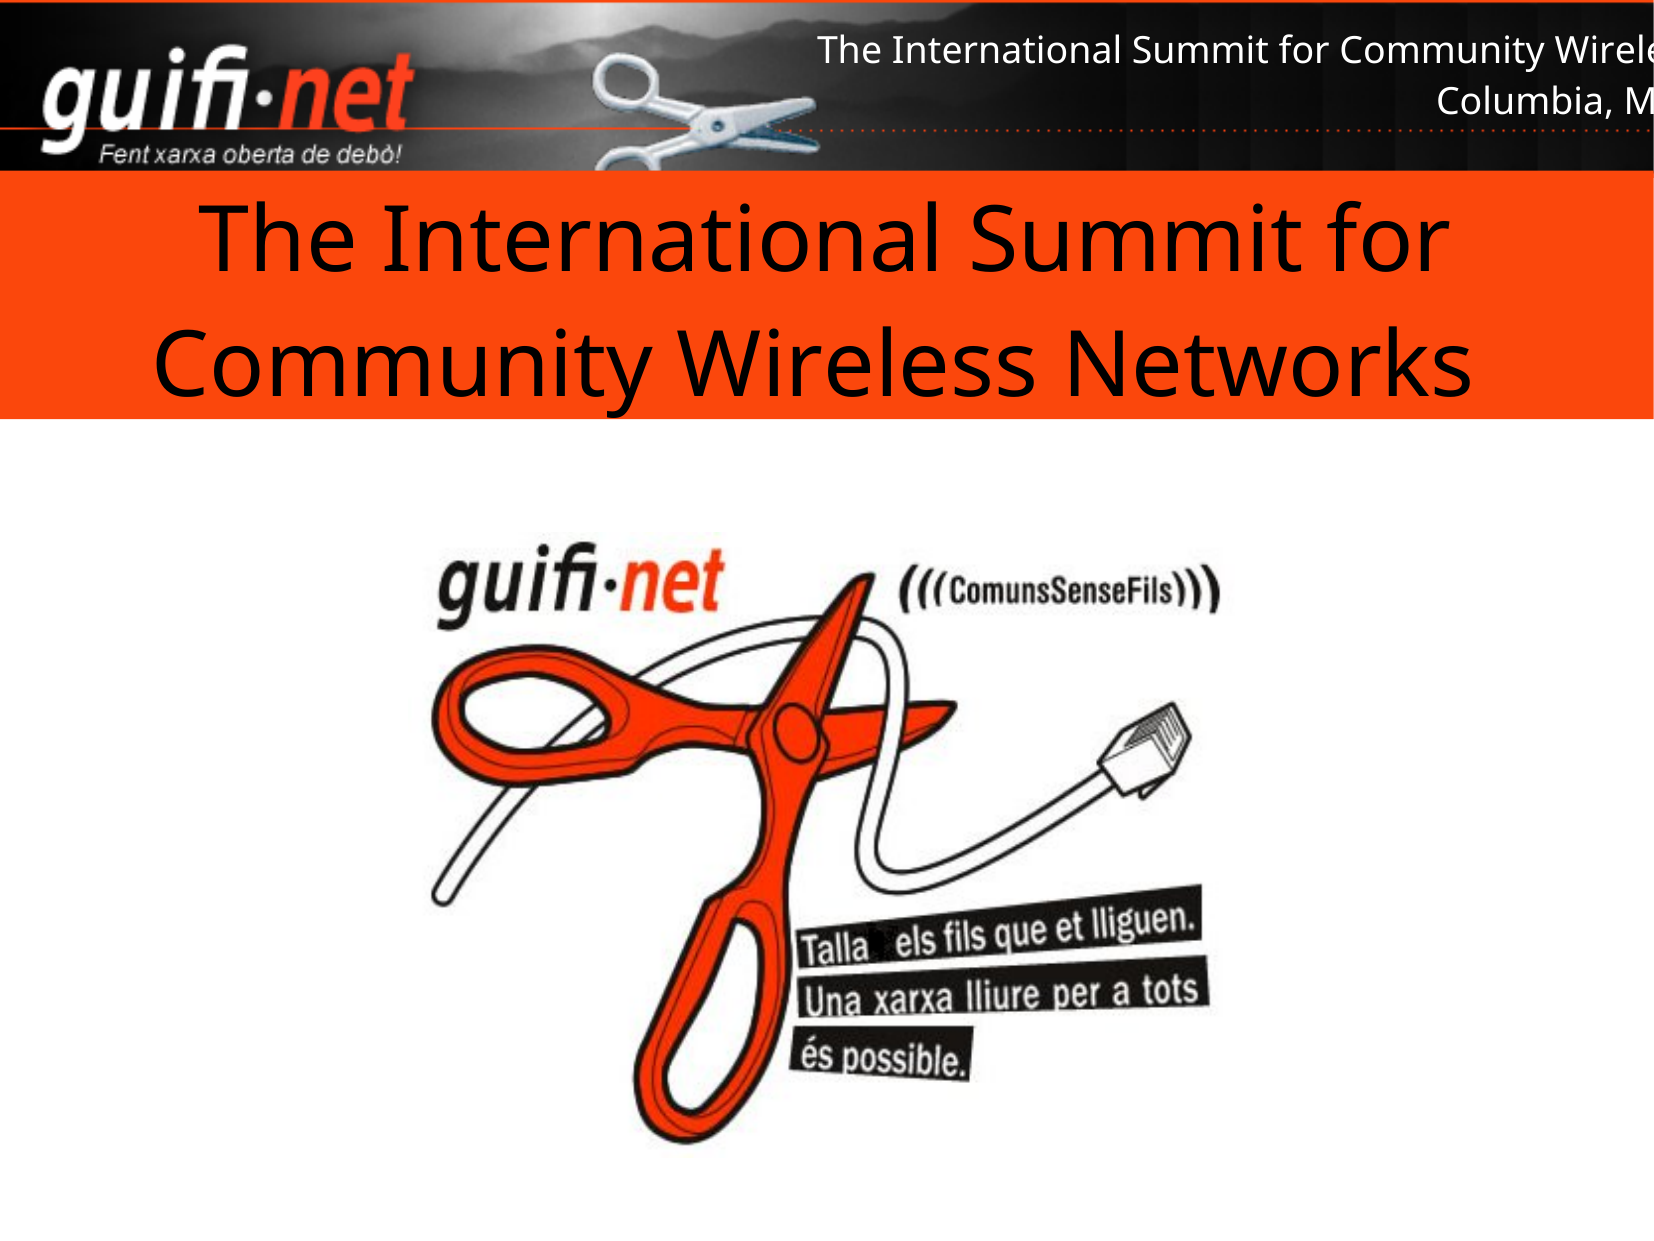

# The International Summit for Community Wireless Networks